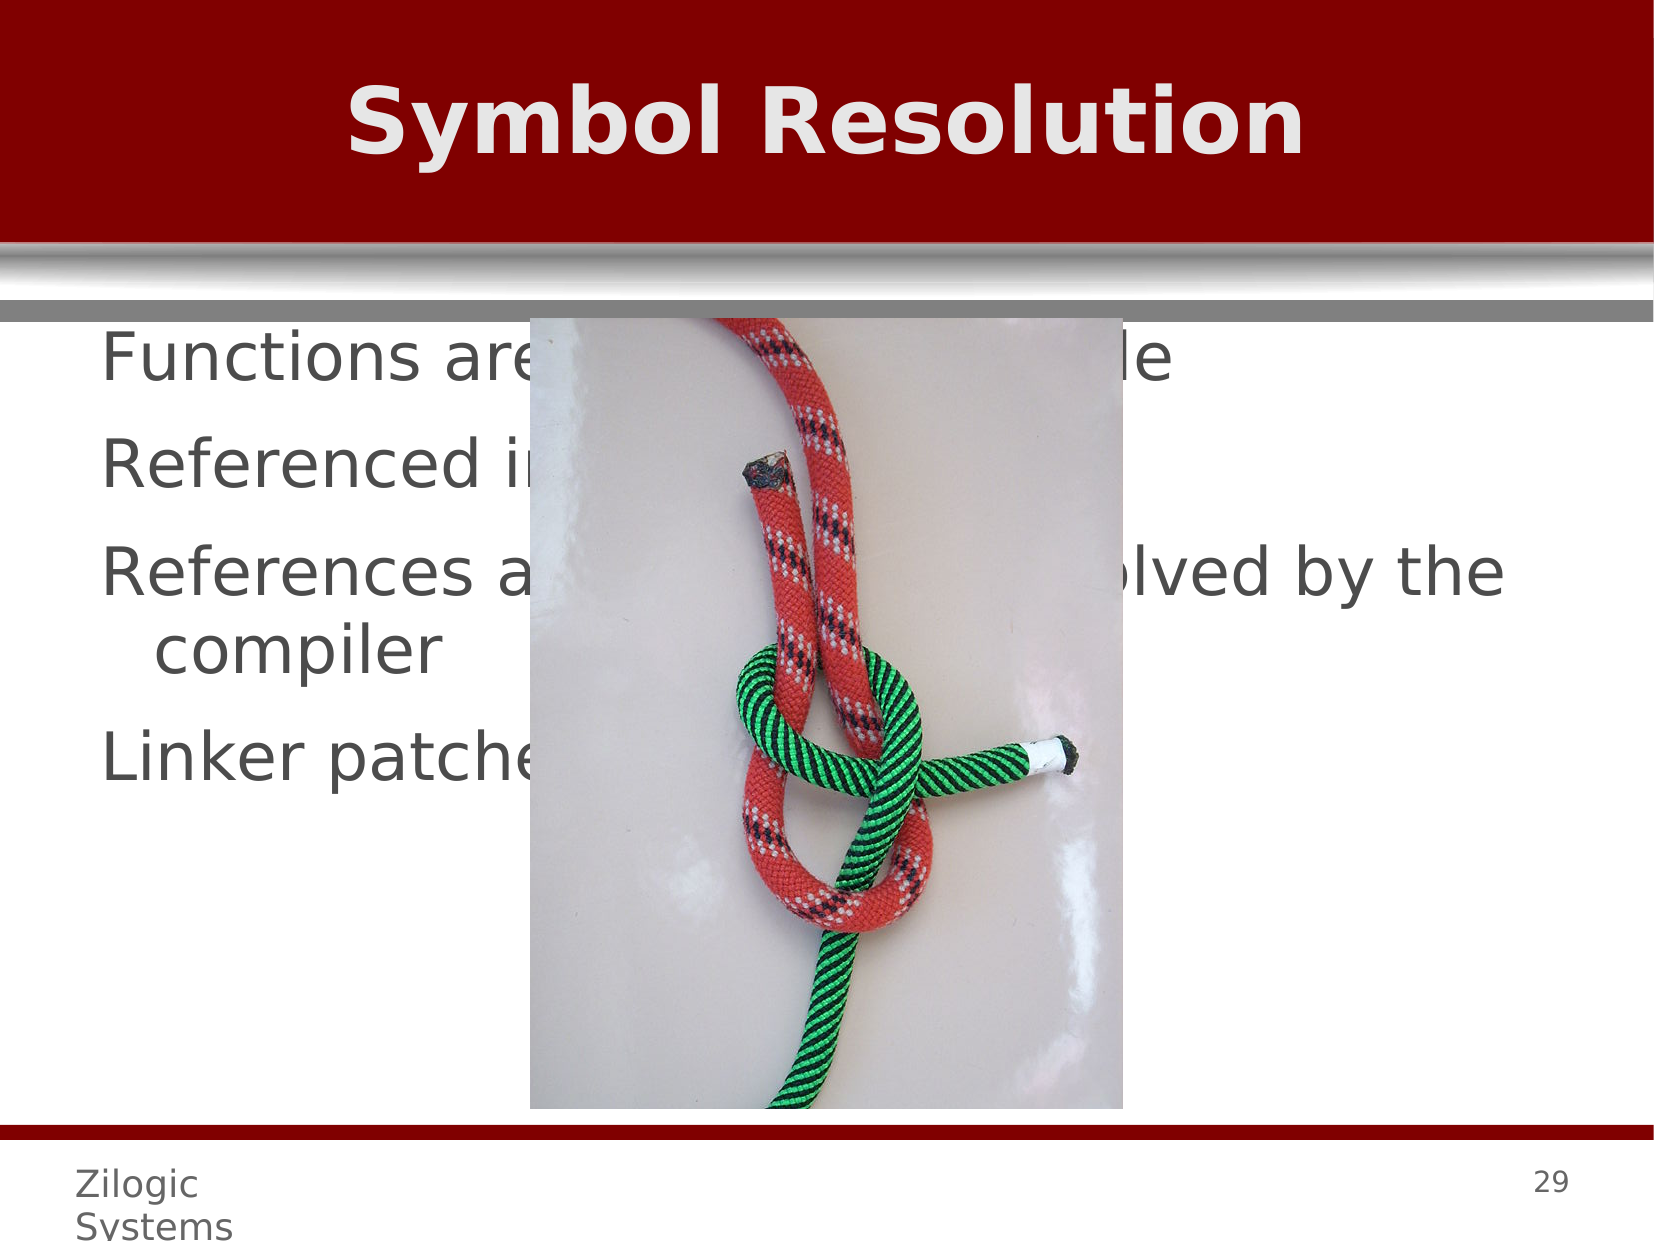

# Symbol Resolution
Functions are defined in one file
Referenced in another file
References are marked unresolved by the compiler
Linker patches the references
29